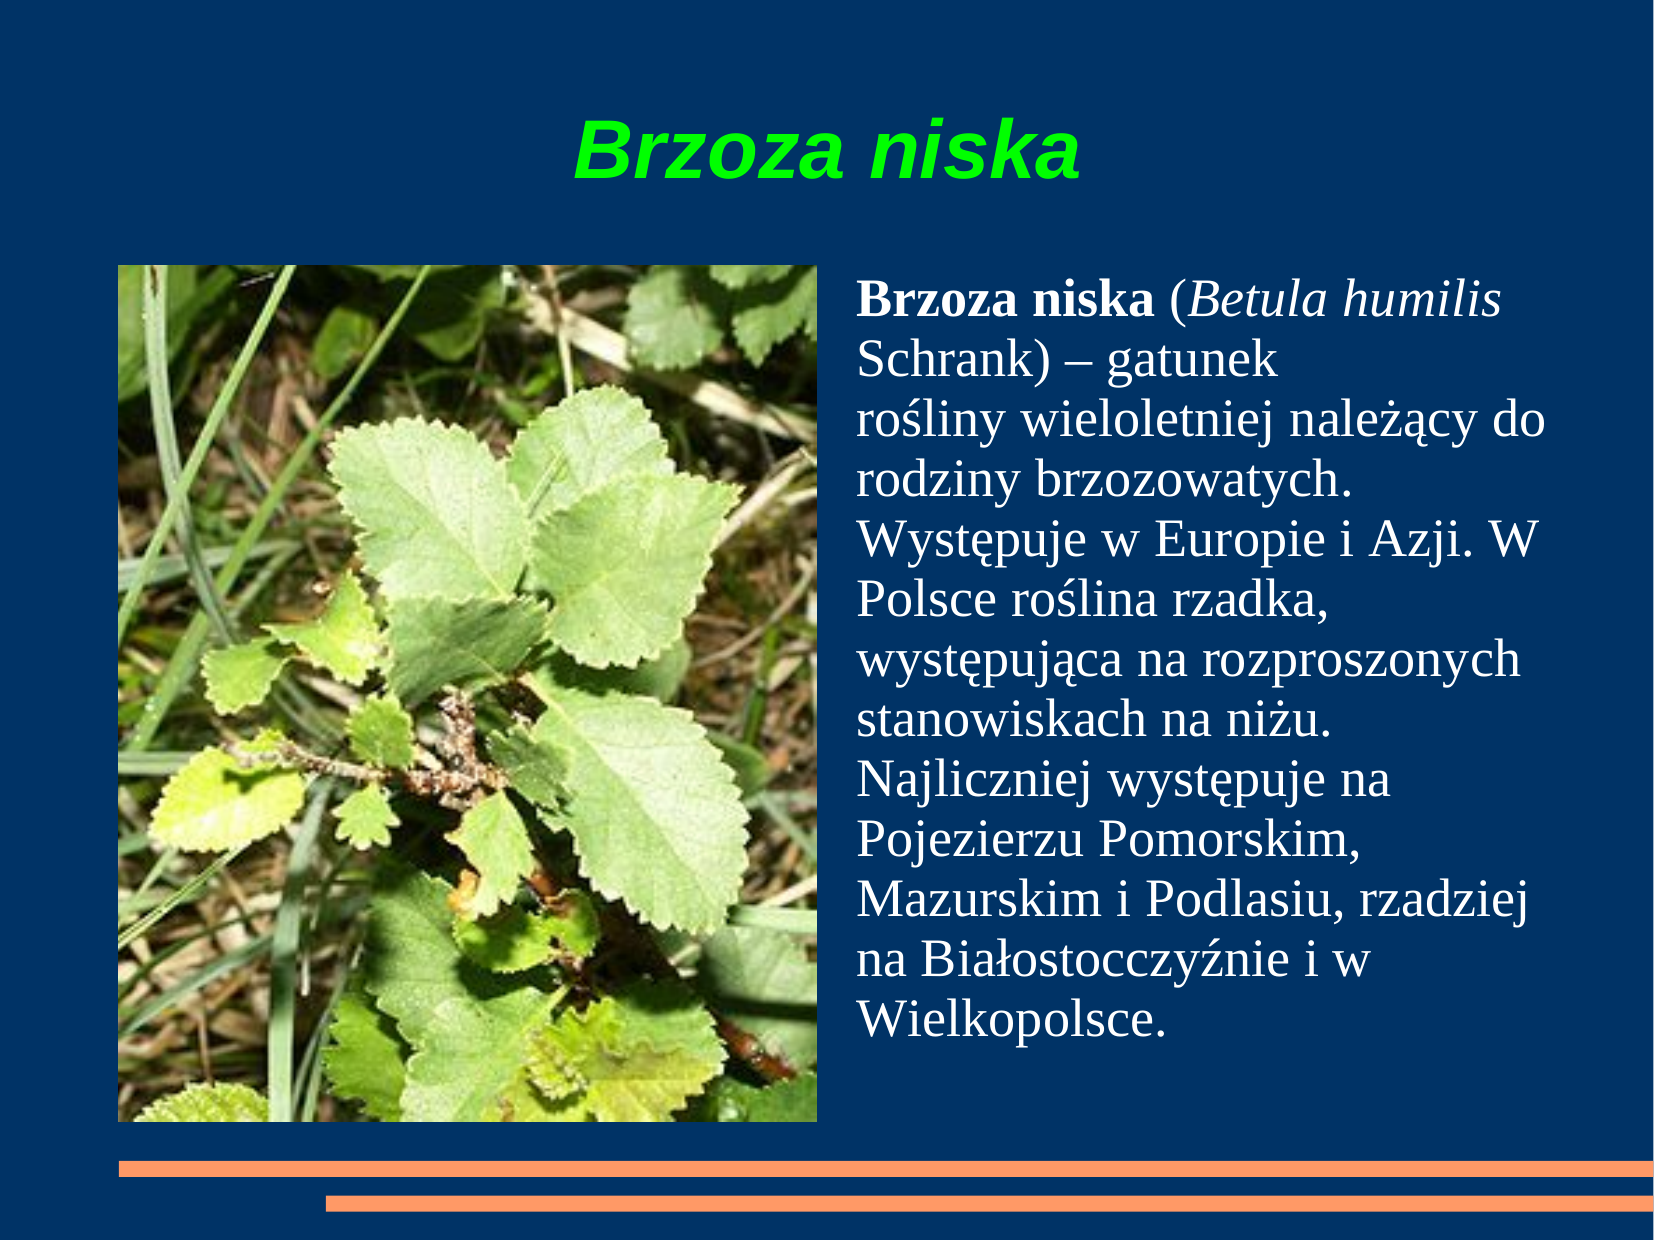

# Brzoza niska
Brzoza niska (Betula humilis Schrank) – gatunek rośliny wieloletniej należący do rodziny brzozowatych. Występuje w Europie i Azji. W Polsce roślina rzadka, występująca na rozproszonych stanowiskach na niżu. Najliczniej występuje na Pojezierzu Pomorskim, Mazurskim i Podlasiu, rzadziej na Białostocczyźnie i w Wielkopolsce.